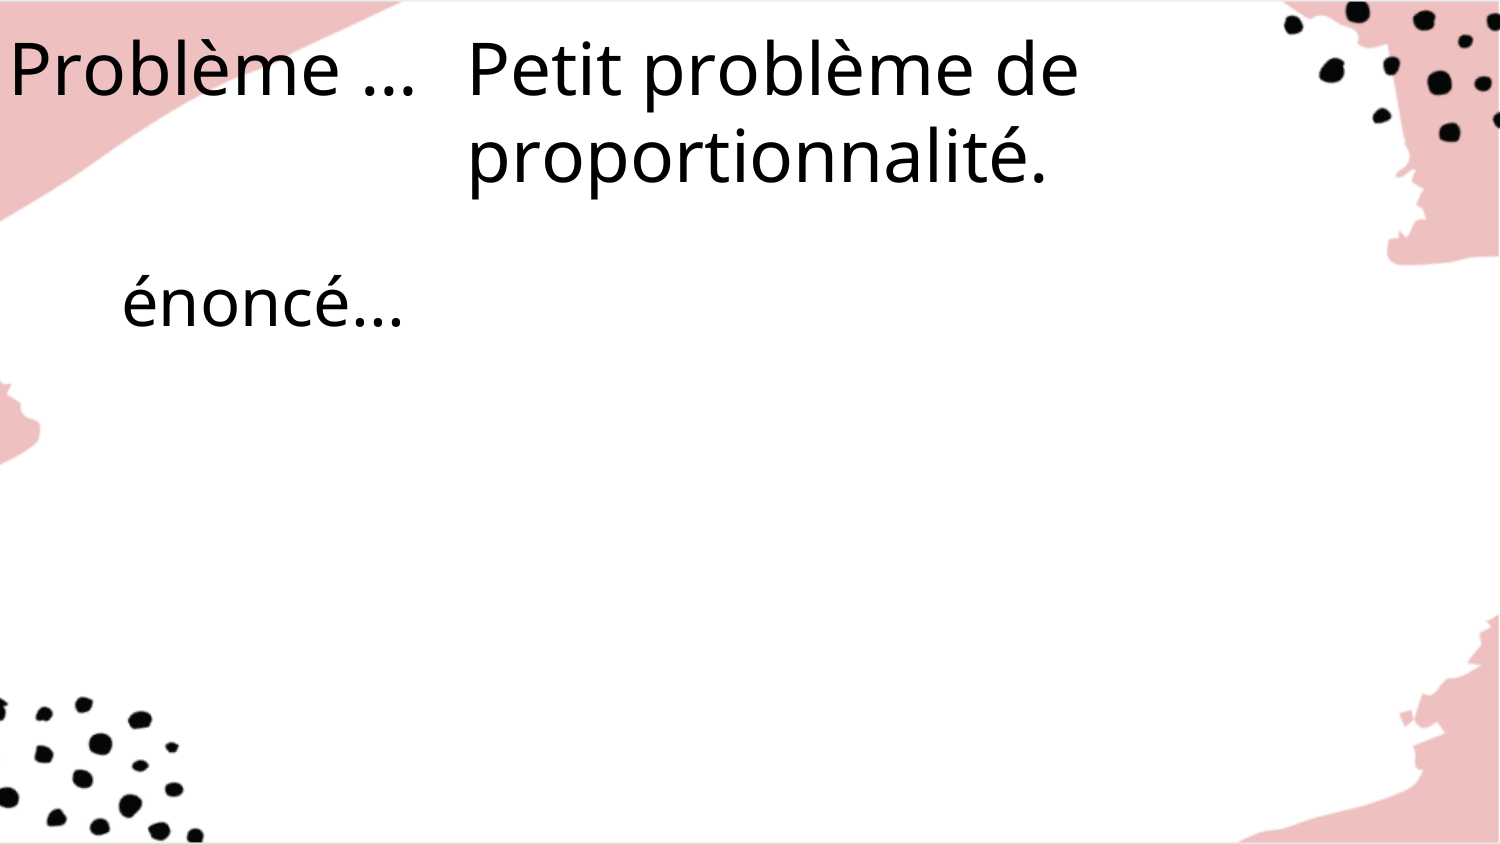

Problème …
Petit problème de proportionnalité.
énoncé...